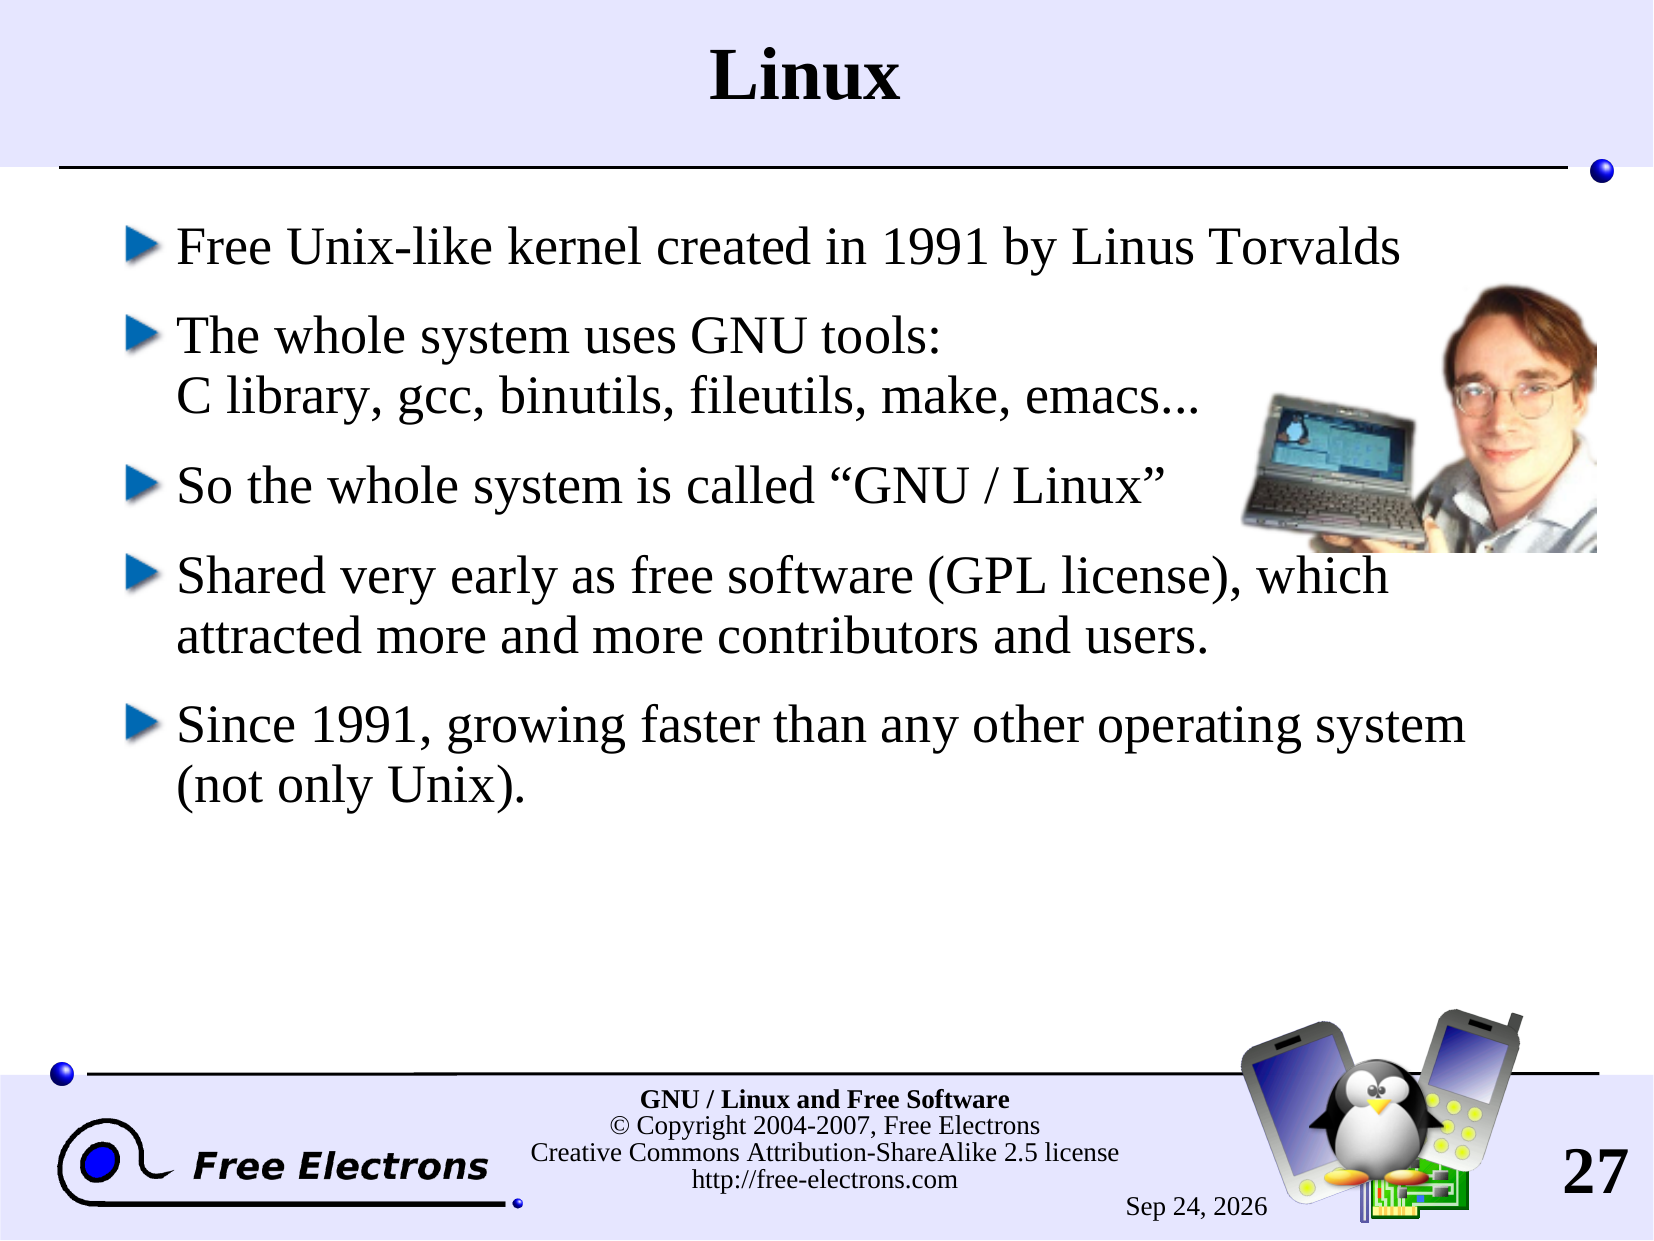

# Linux
Free Unix-like kernel created in 1991 by Linus Torvalds
The whole system uses GNU tools:
C library, gcc, binutils, fileutils, make, emacs...
So the whole system is called “GNU / Linux”
Shared very early as free software (GPL license), which attracted more and more contributors and users.
Since 1991, growing faster than any other operating system (not only Unix).